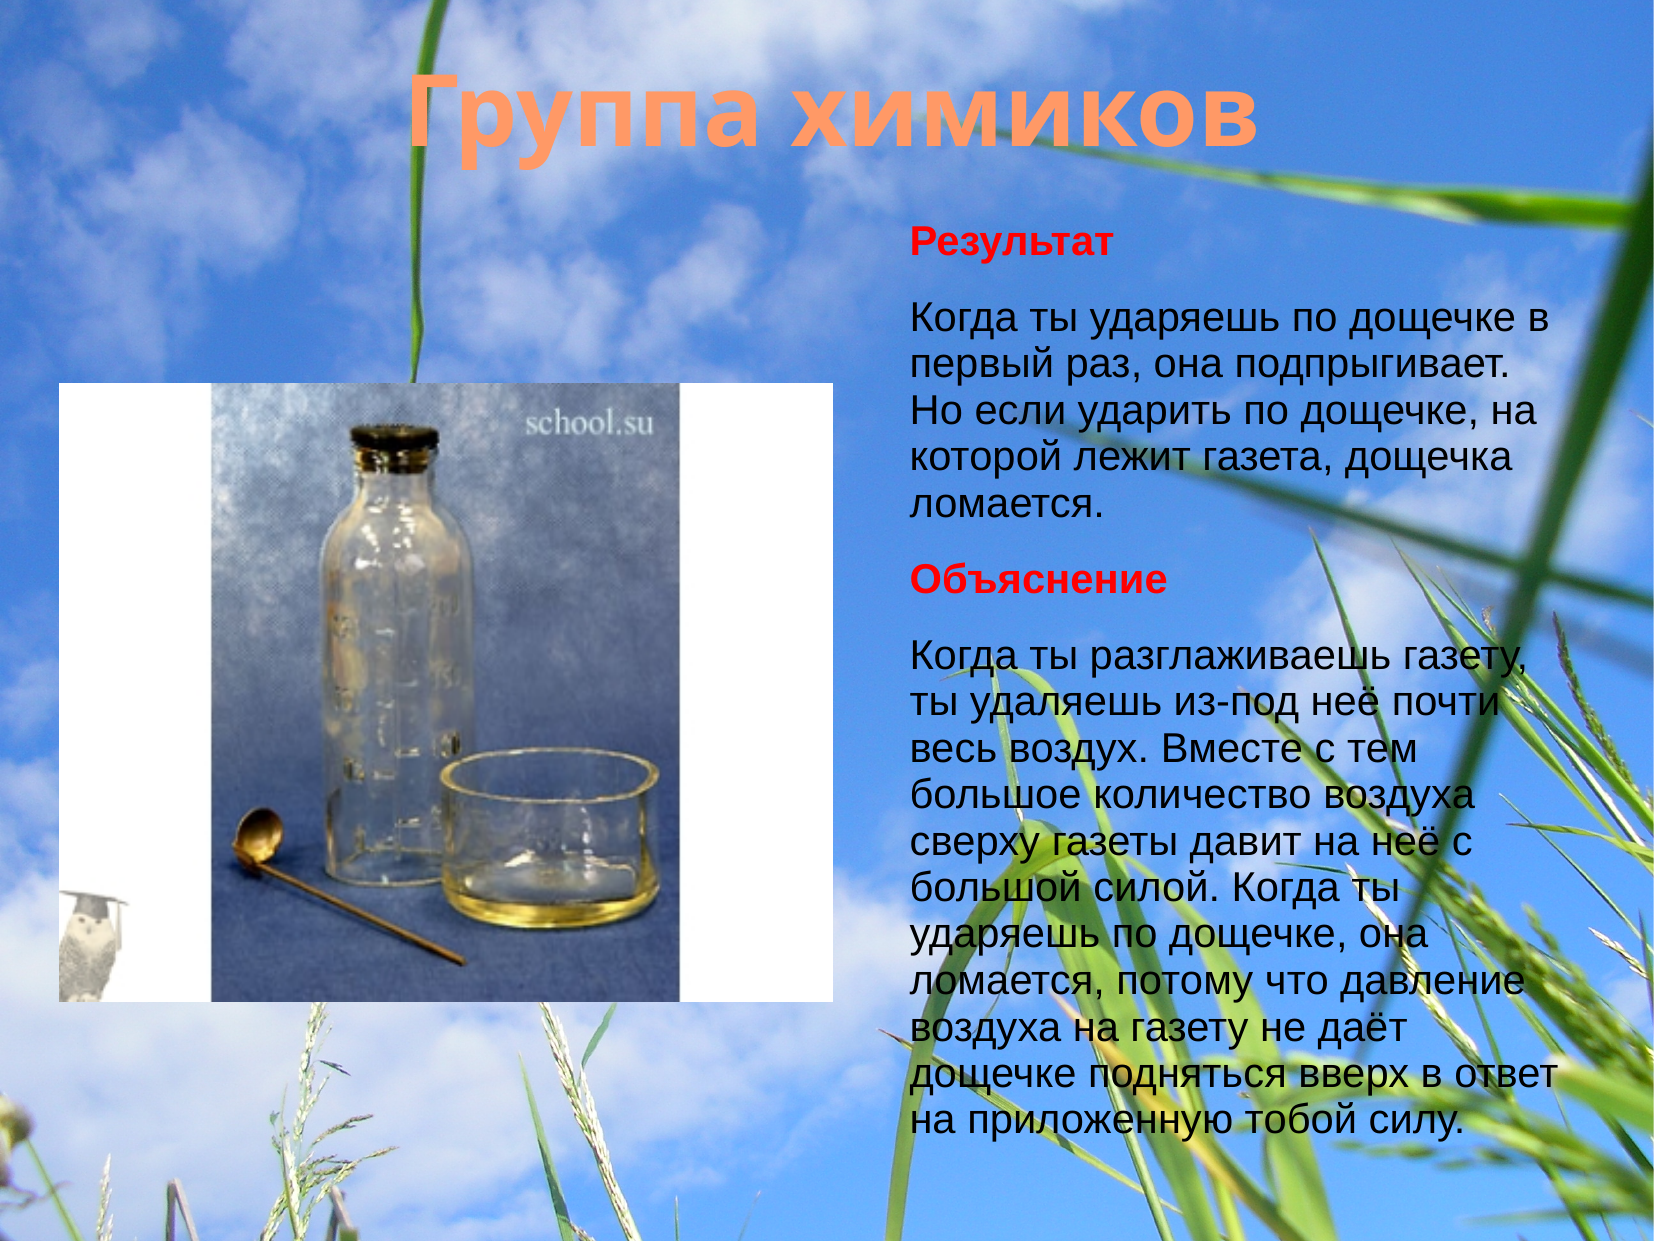

# Группа химиков
Результат
Когда ты ударяешь по дощечке в первый раз, она подпрыгивает. Но если ударить по дощечке, на которой лежит газета, дощечка ломается.
Объяснение
Когда ты разглаживаешь газету, ты удаляешь из-под неё почти весь воздух. Вместе с тем большое количество воздуха сверху газеты давит на неё с большой силой. Когда ты ударяешь по дощечке, она ломается, потому что давление воздуха на газету не даёт дощечке подняться вверх в ответ на приложенную тобой силу.